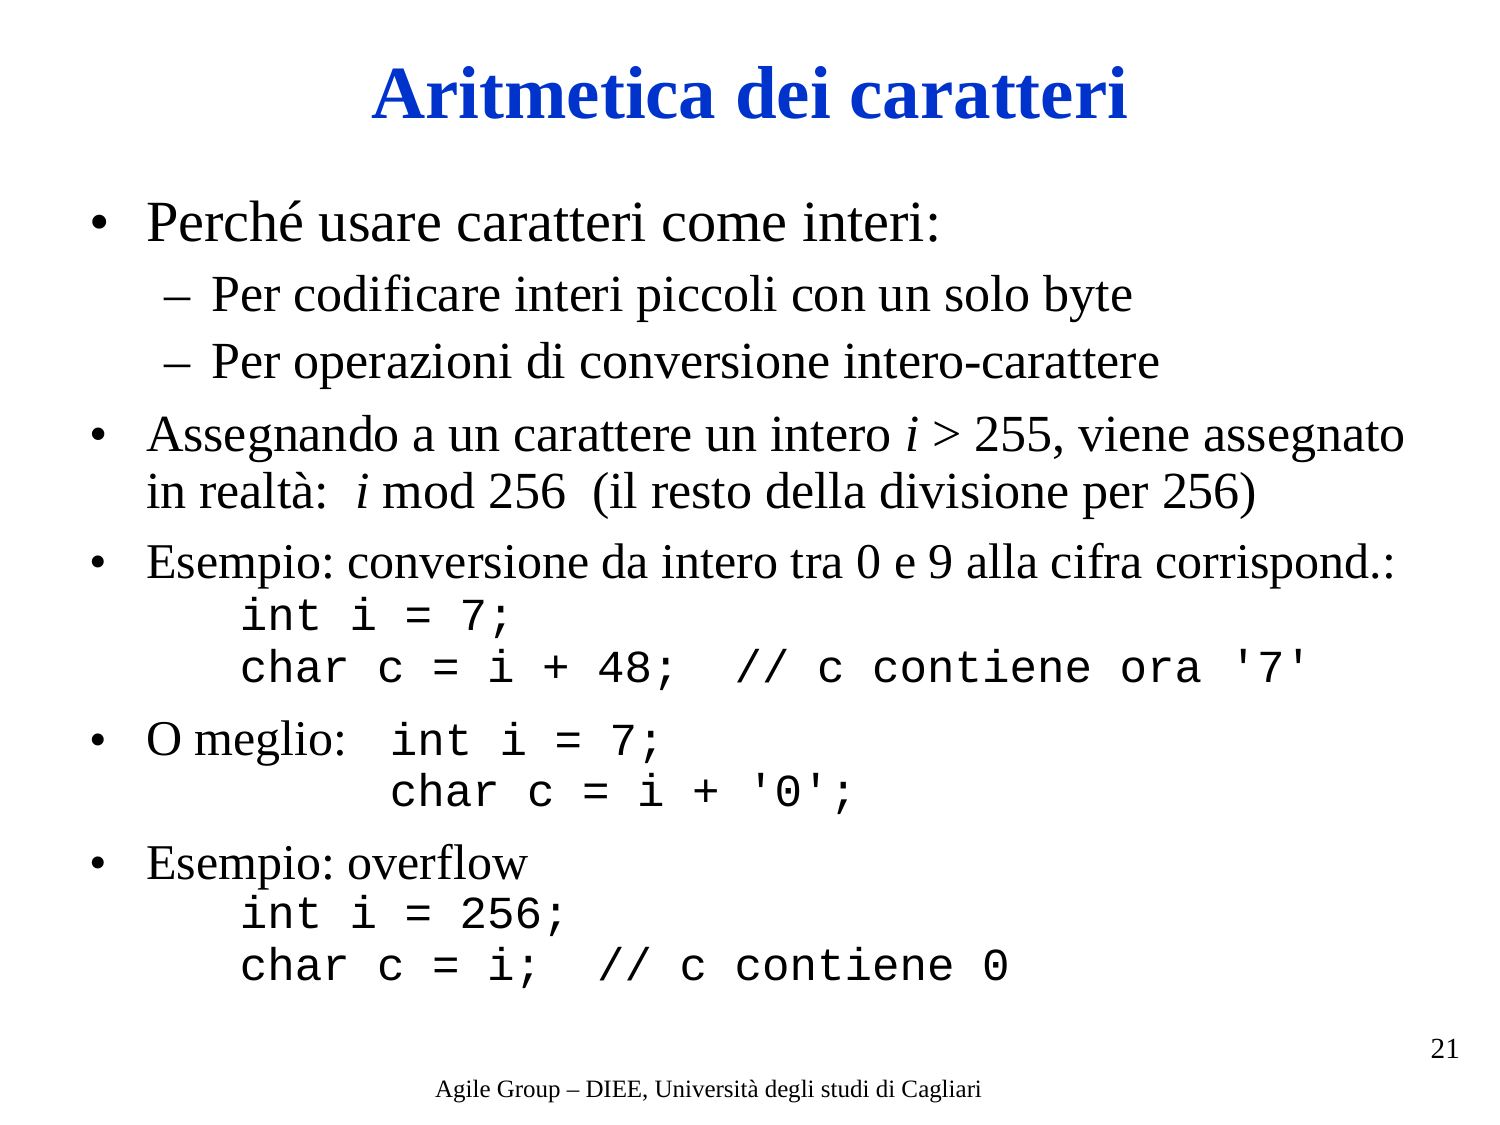

# Aritmetica dei caratteri
Perché usare caratteri come interi:
Per codificare interi piccoli con un solo byte
Per operazioni di conversione intero-carattere
Assegnando a un carattere un intero i > 255, viene assegnato in realtà: i mod 256 (il resto della divisione per 256)
Esempio: conversione da intero tra 0 e 9 alla cifra corrispond.:
	int i = 7;
	char c = i + 48; // c contiene ora '7'
O meglio:	int i = 7;
		char c = i + '0';
Esempio: overflow
	int i = 256;
	char c = i; // c contiene 0
21